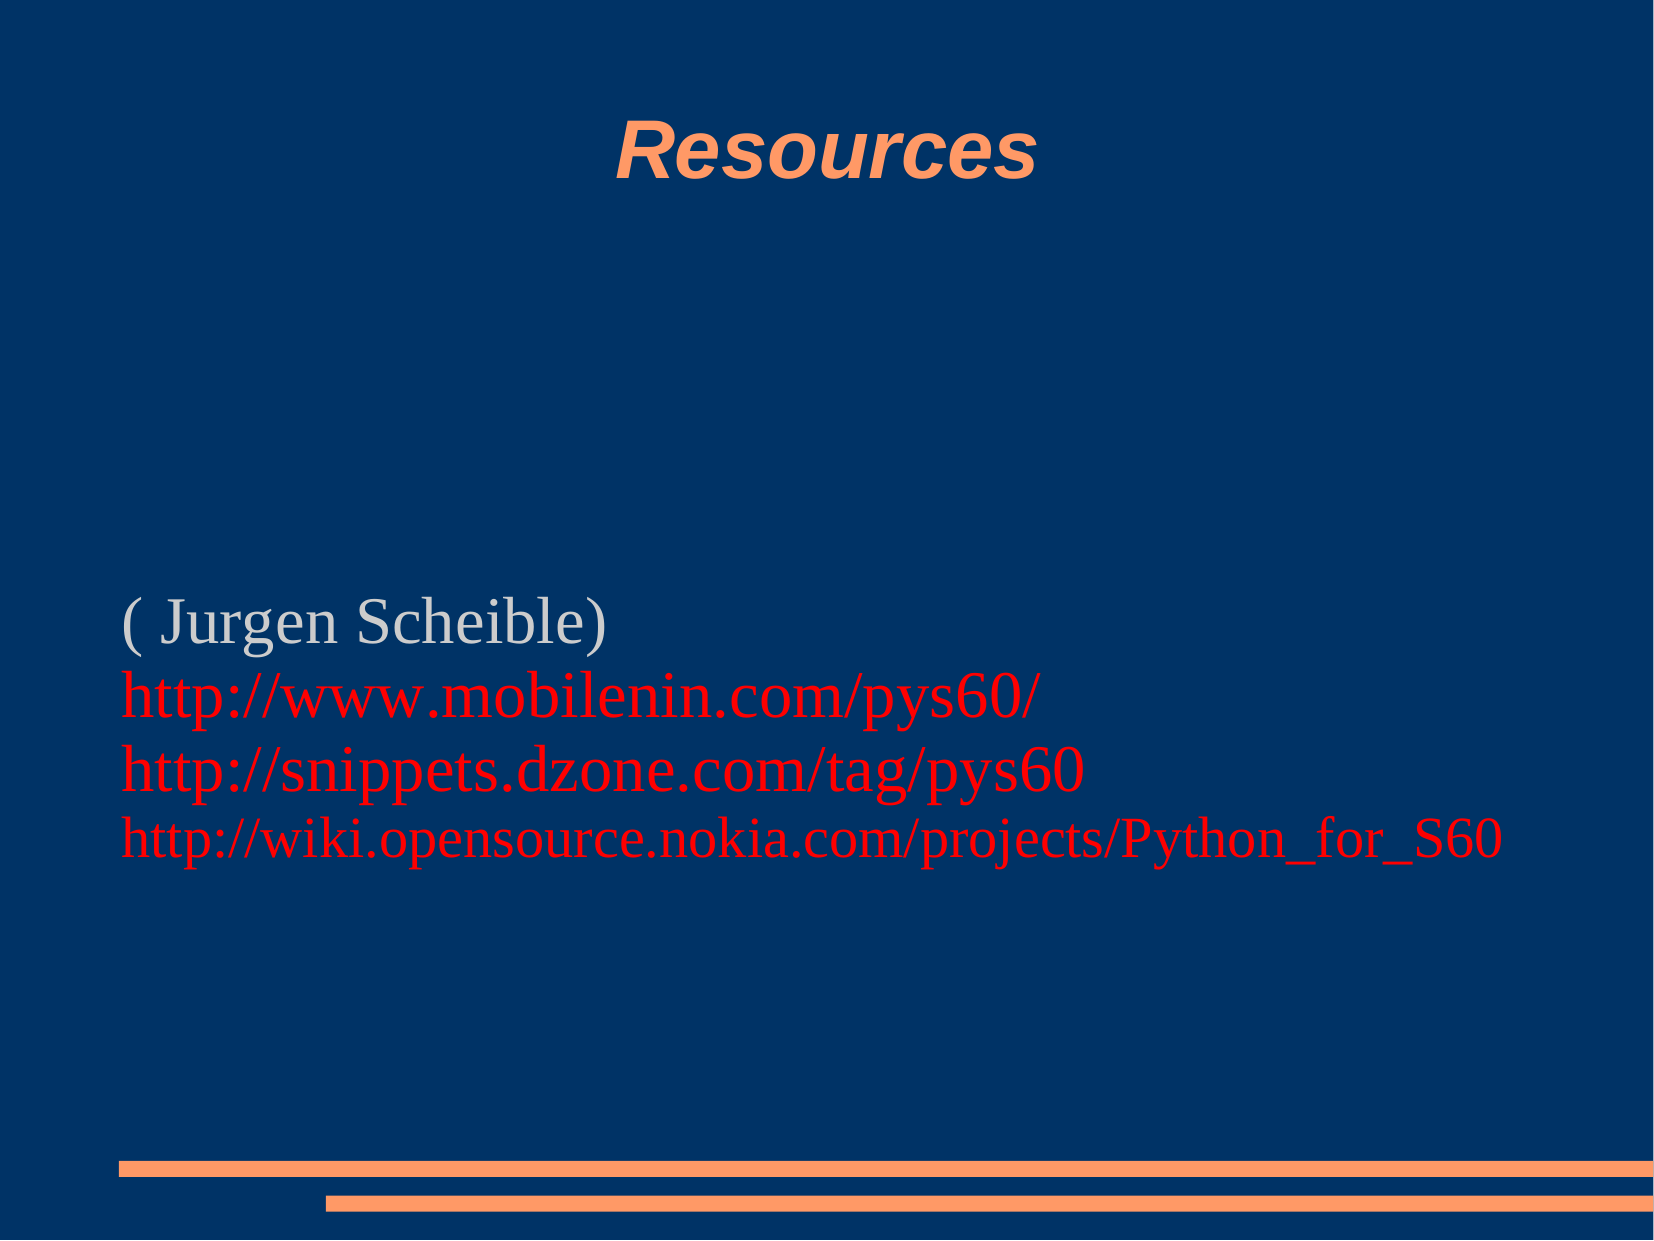

# Resources
( Jurgen Scheible)
http://www.mobilenin.com/pys60/
http://snippets.dzone.com/tag/pys60
http://wiki.opensource.nokia.com/projects/Python_for_S60